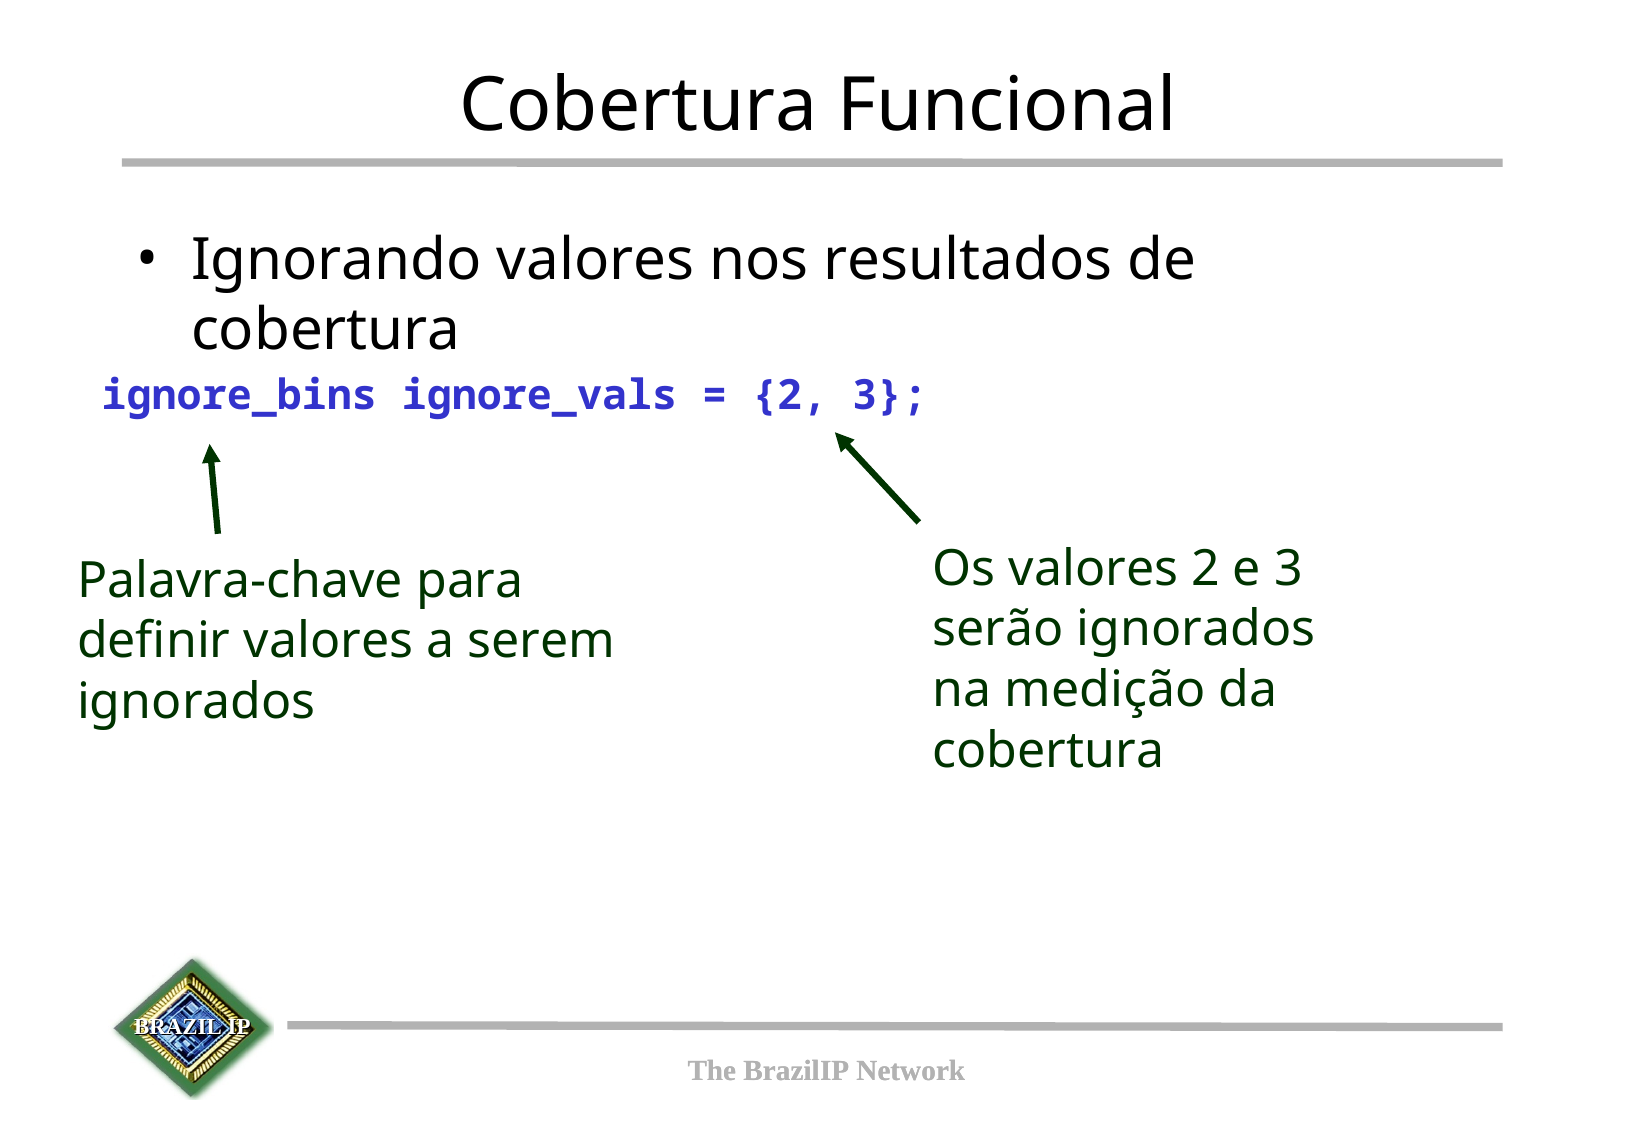

# Cobertura Funcional
Ignorando valores nos resultados de cobertura
ignore_bins ignore_vals = {2, 3};
Os valores 2 e 3
serão ignorados
na medição da
cobertura
Palavra-chave para
definir valores a serem
ignorados